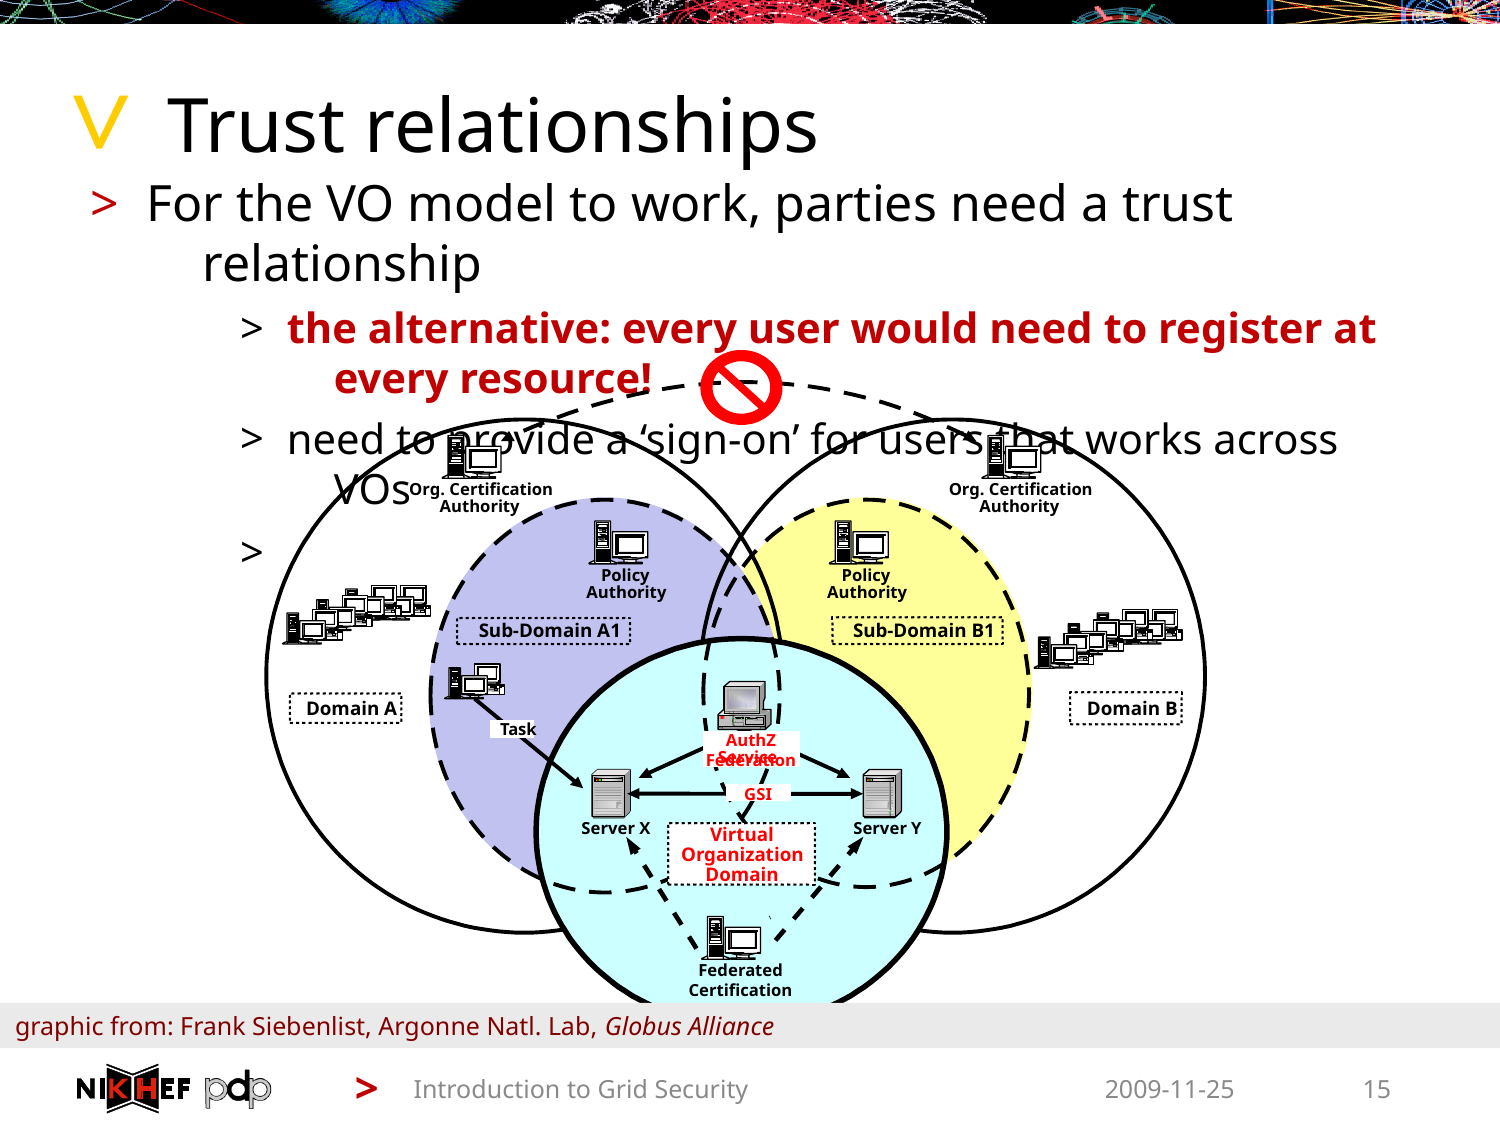

# Trust relationships
For the VO model to work, parties need a trust relationship
the alternative: every user would need to register at every resource!
need to provide a ‘sign-on’ for users that works across VOs
Org. Certification
Org. Certification
Authority
Sub-Domain B1
Authority
Server X
Policy
Authority
Server Y
Policy
Authority
Sub-Domain A1
Domain B
Task
Domain A
AuthZ
Federation
Service
GSI
Virtual
Organization
Domain
Federated
Certification
Authorities
graphic from: Frank Siebenlist, Argonne Natl. Lab, Globus Alliance
Introduction to Grid Security
2009-11-25
14